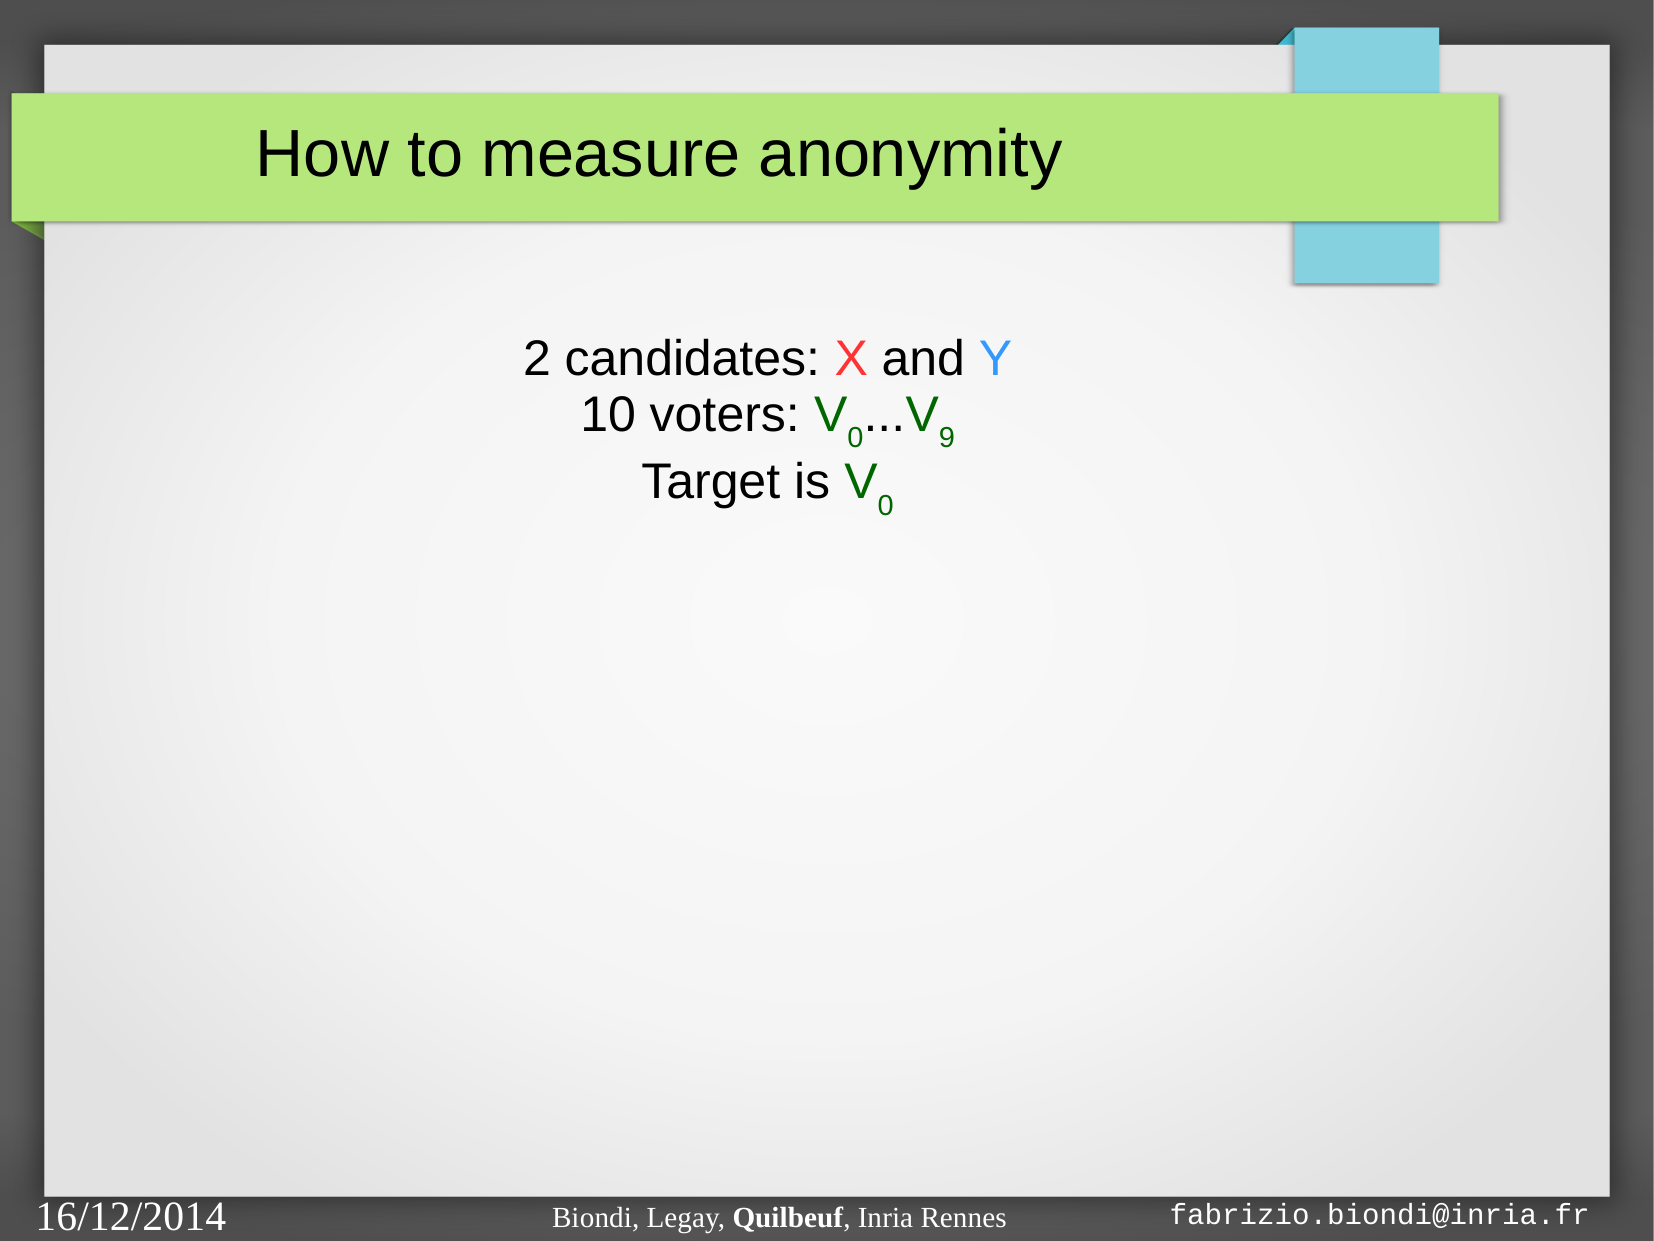

# How to measure anonymity
2 candidates: X and Y
10 voters: V0...V9
Target is V0
18/04/2014
Fabrizio Biondi, INRIA Rennes